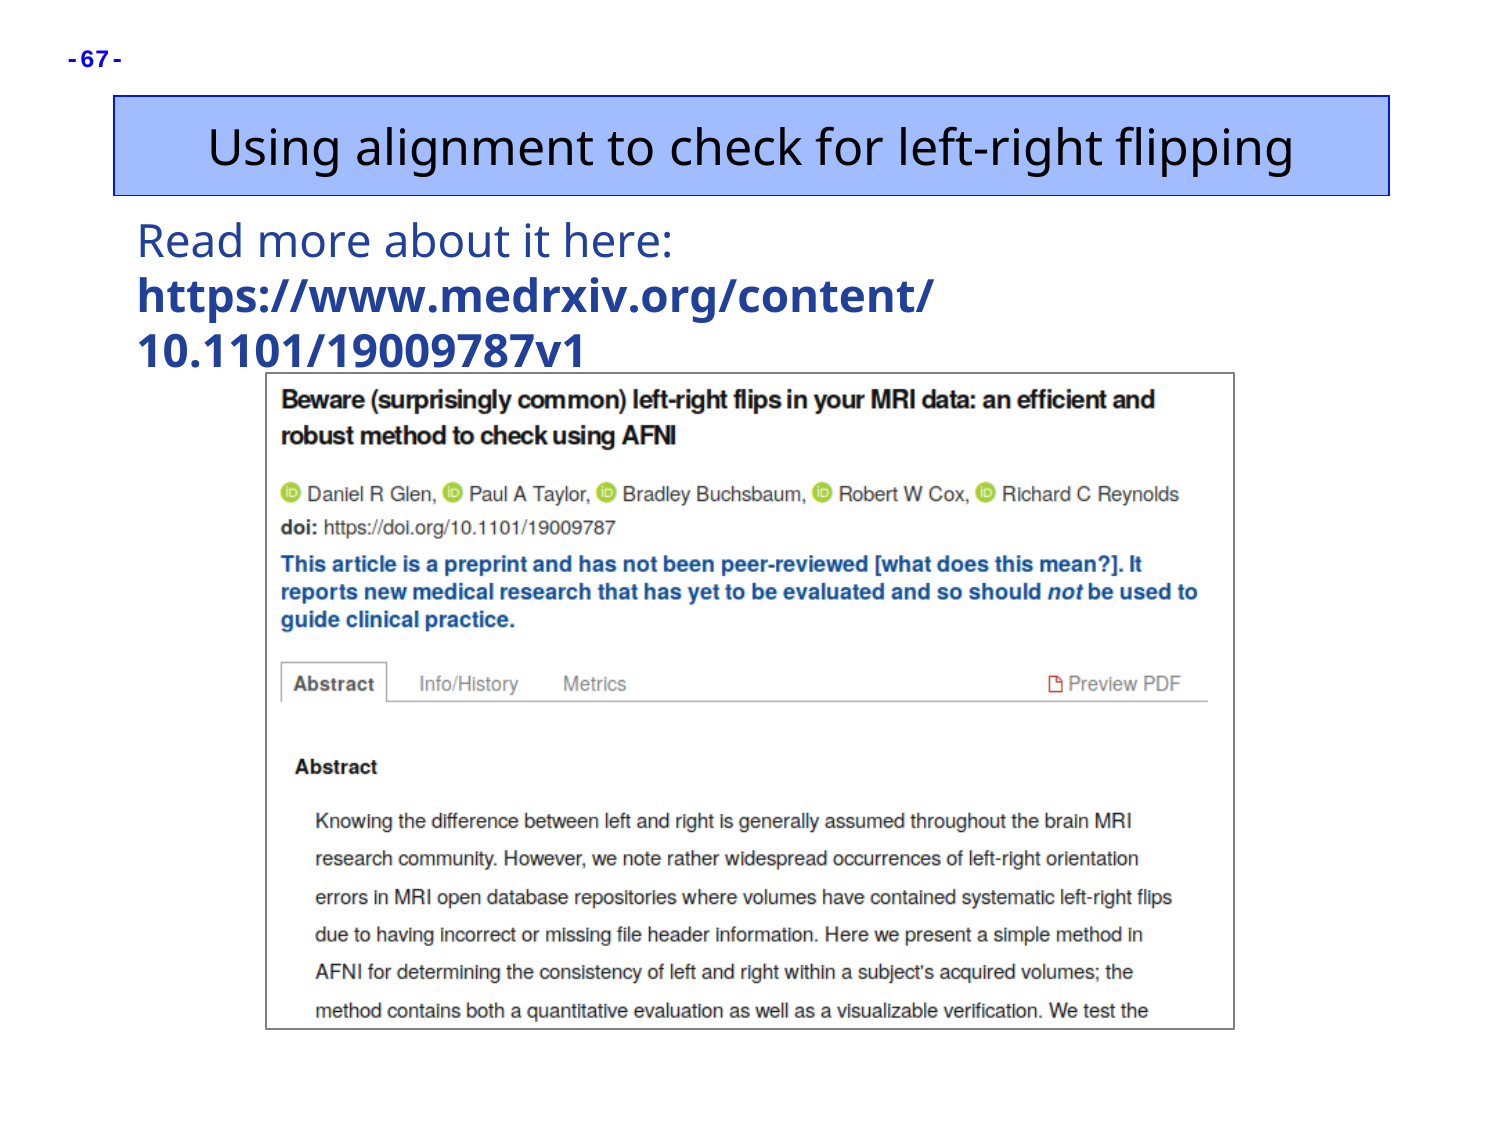

Using alignment to check for left-right flipping
Read more about it here:
https://www.medrxiv.org/content/10.1101/19009787v1